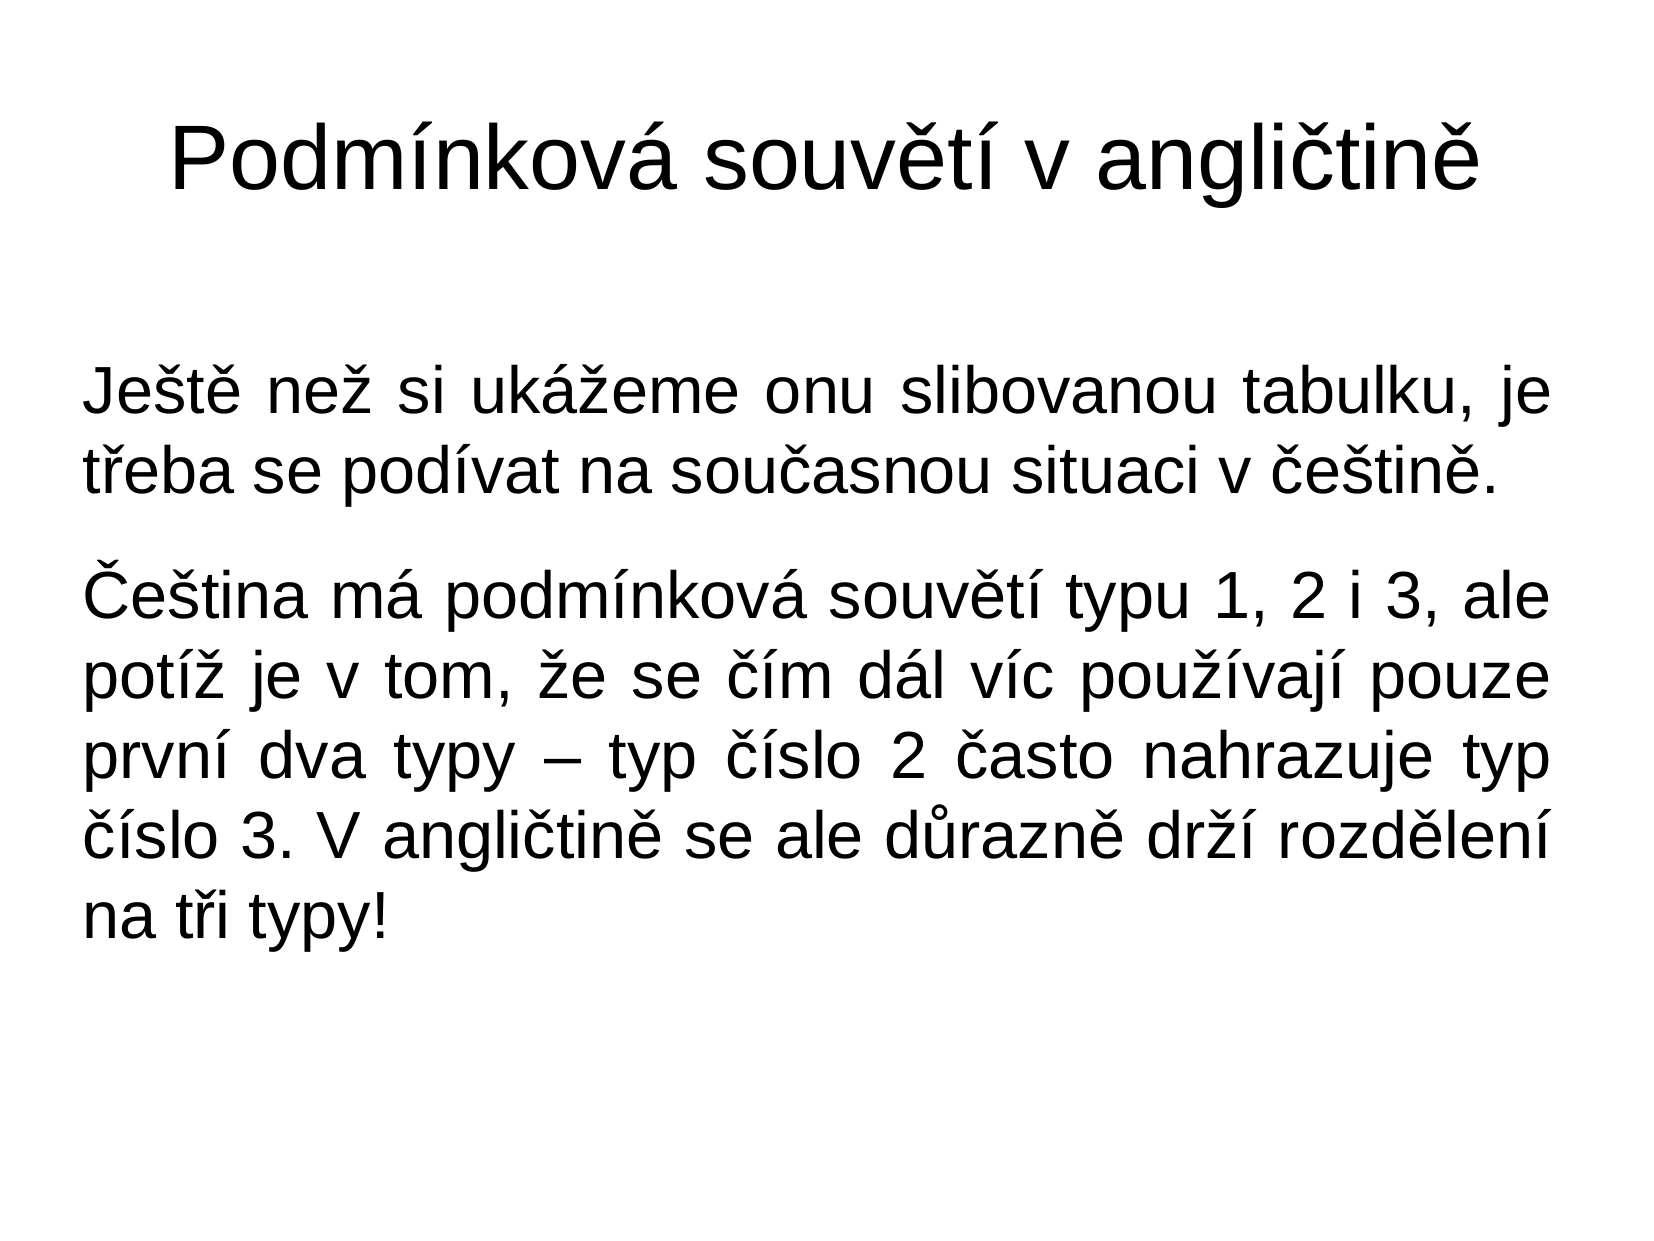

Podmínková souvětí v angličtině
Ještě než si ukážeme onu slibovanou tabulku, je třeba se podívat na současnou situaci v češtině.
Čeština má podmínková souvětí typu 1, 2 i 3, ale potíž je v tom, že se čím dál víc používají pouze první dva typy – typ číslo 2 často nahrazuje typ číslo 3. V angličtině se ale důrazně drží rozdělení na tři typy!